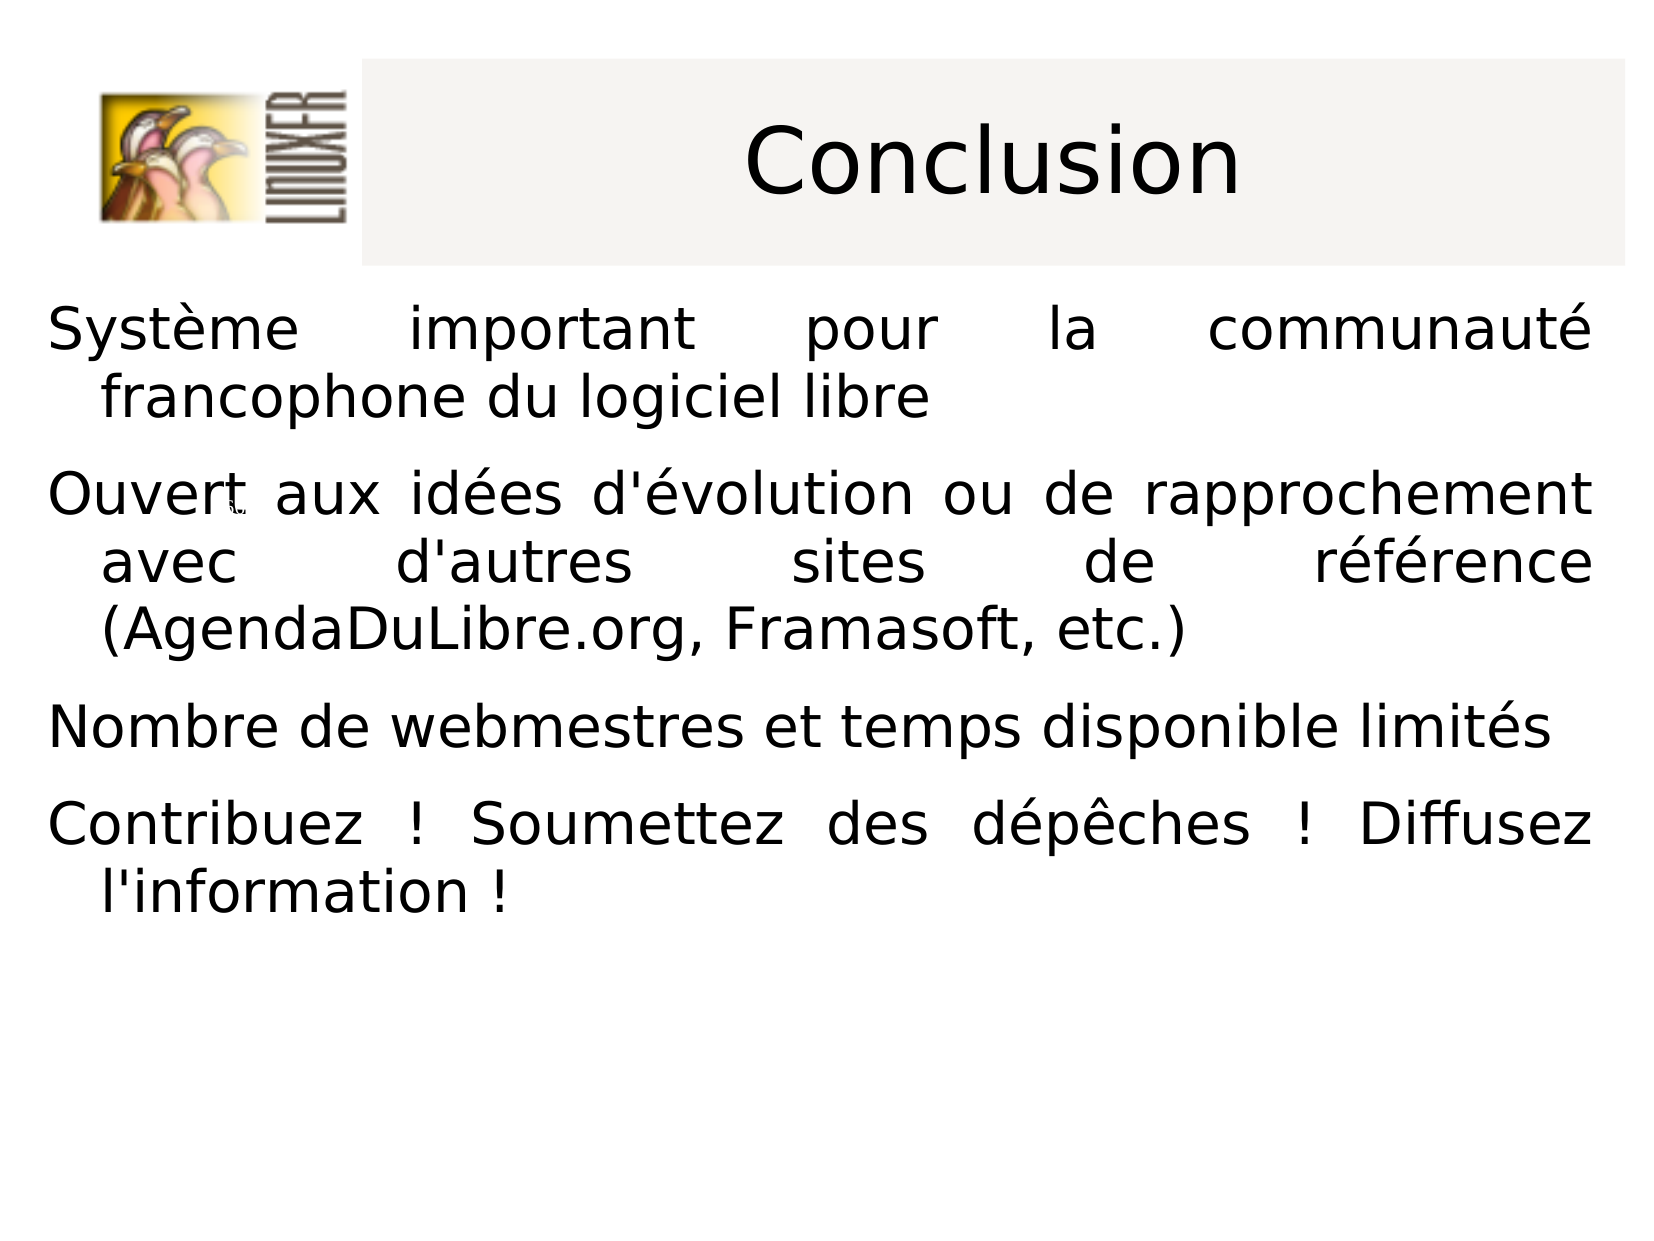

# Conclusion
Système important pour la communauté francophone du logiciel libre
Ouvert aux idées d'évolution ou de rapprochement avec d'autres sites de référence (AgendaDuLibre.org, Framasoft, etc.)
Nombre de webmestres et temps disponible limités
Contribuez ! Soumettez des dépêches ! Diffusez l'information !
4665